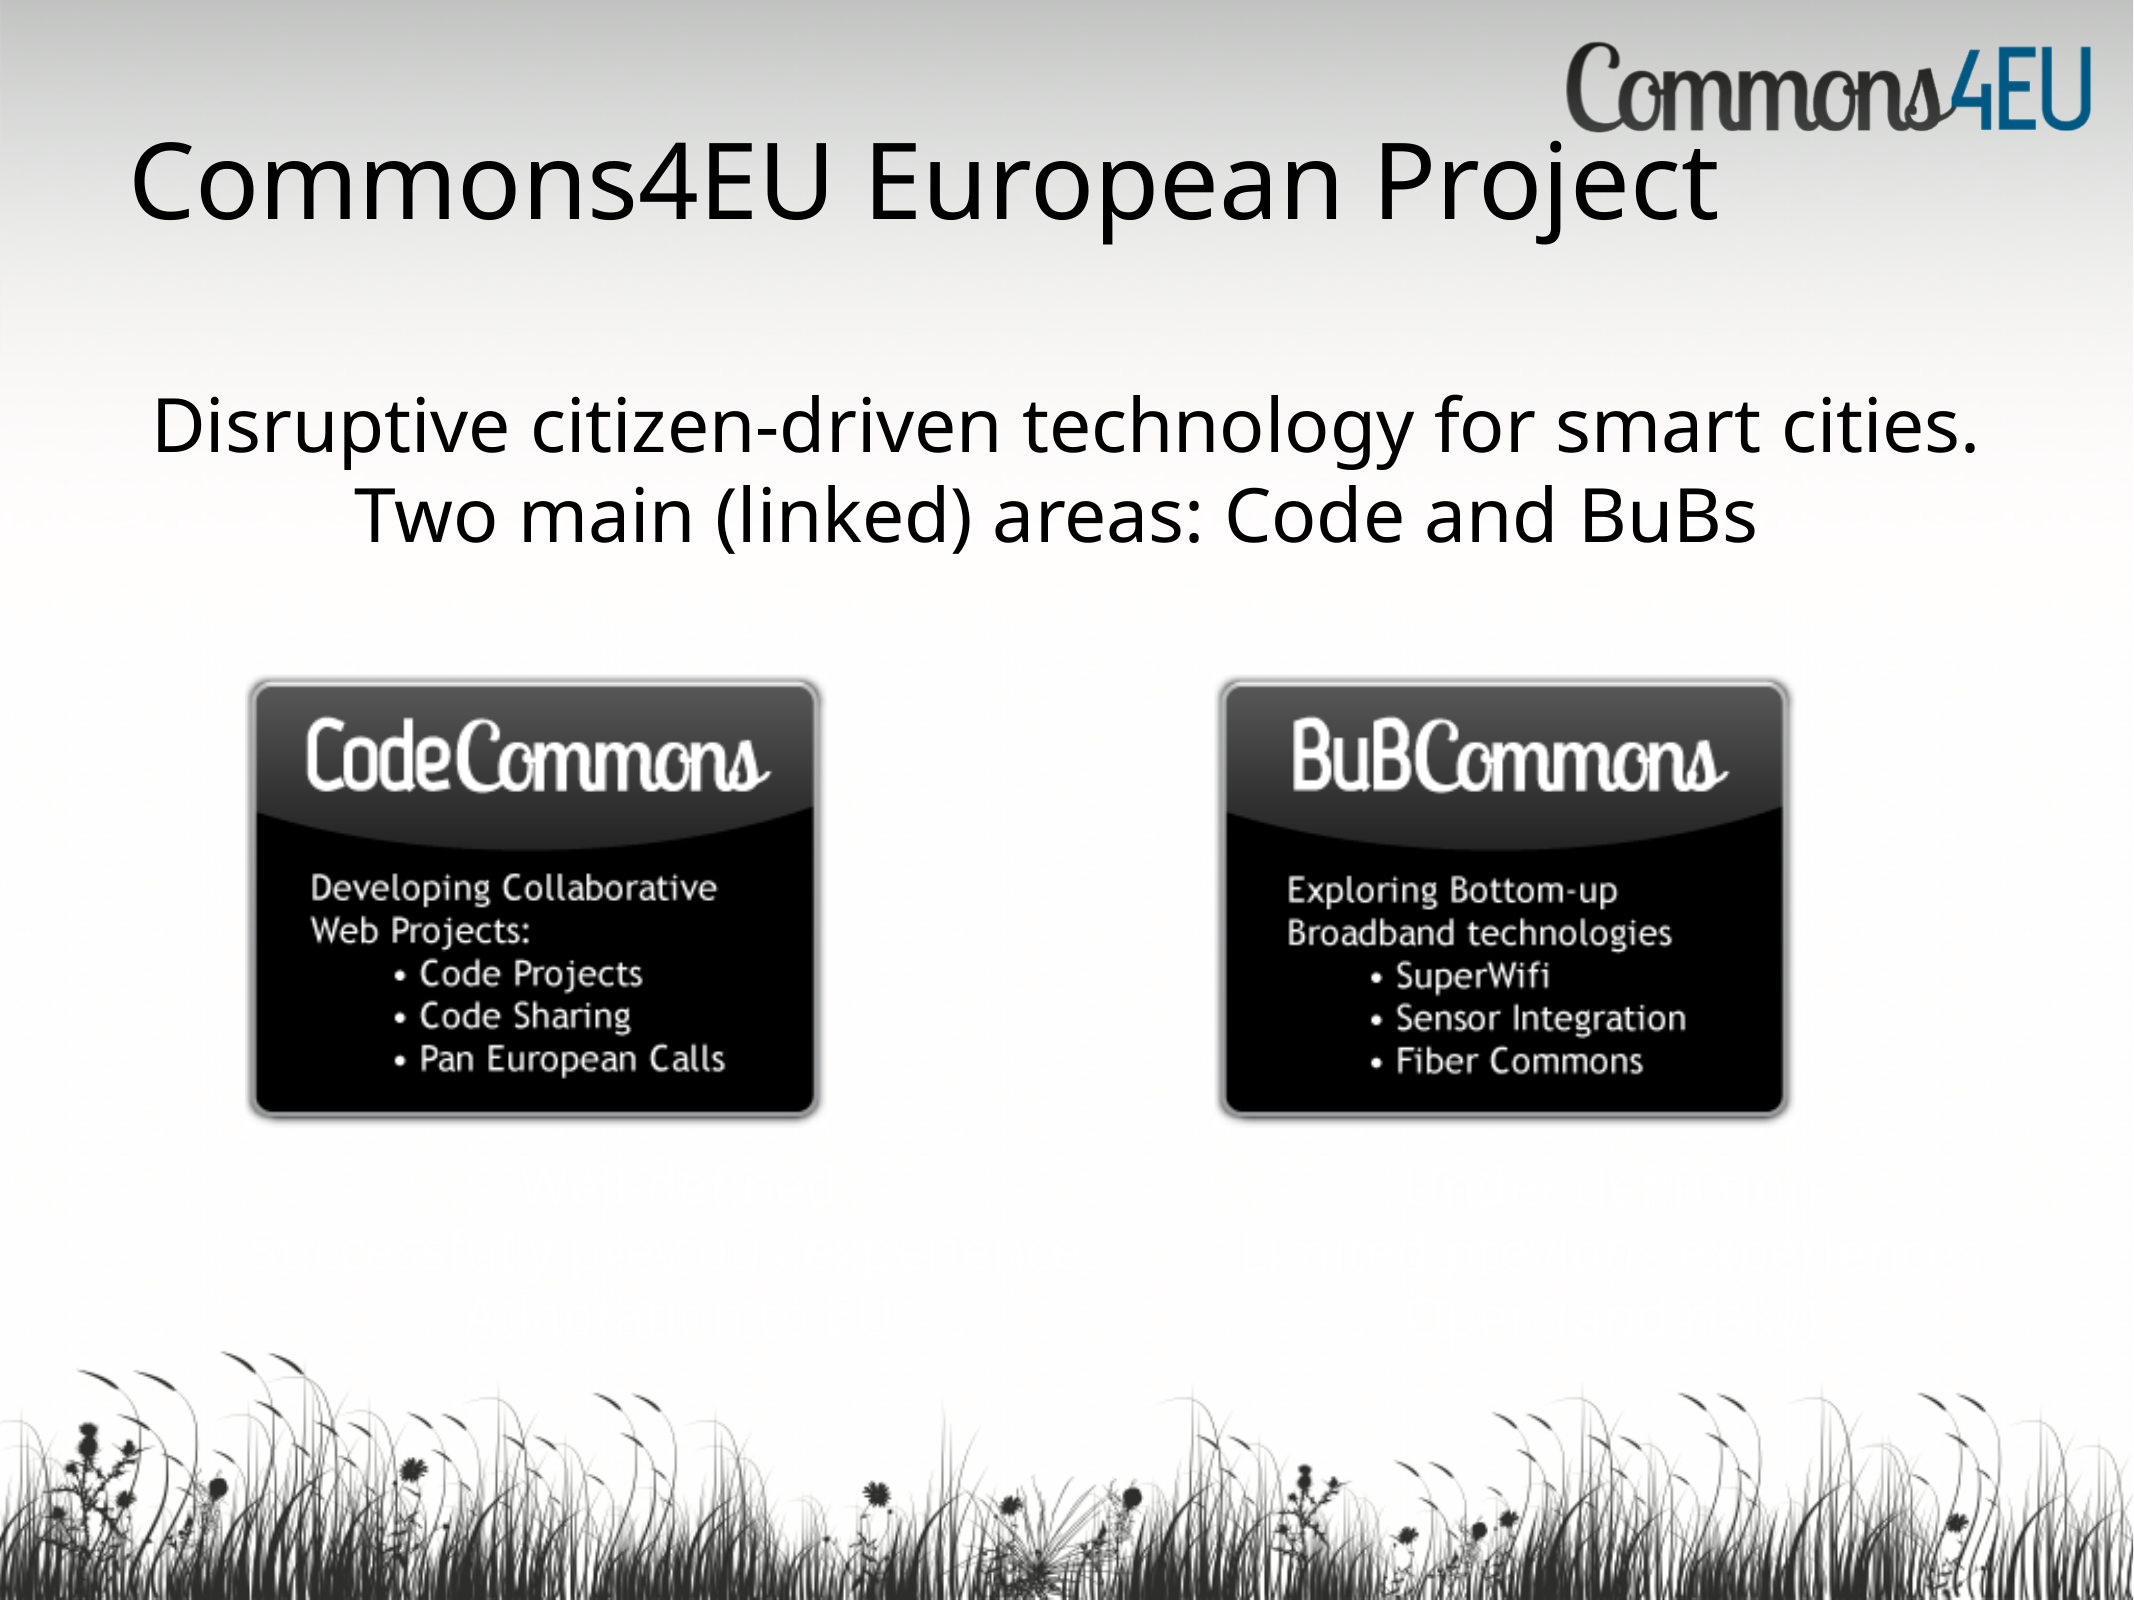

# Commons4EU European Project
Disruptive citizen-driven technology for smart cities.
Two main (linked) areas: Code and BuBs
Well-defined
Successfully previous experiences
Adaptation to EU
Under definition
Limited previous experiences
Open (and risky)